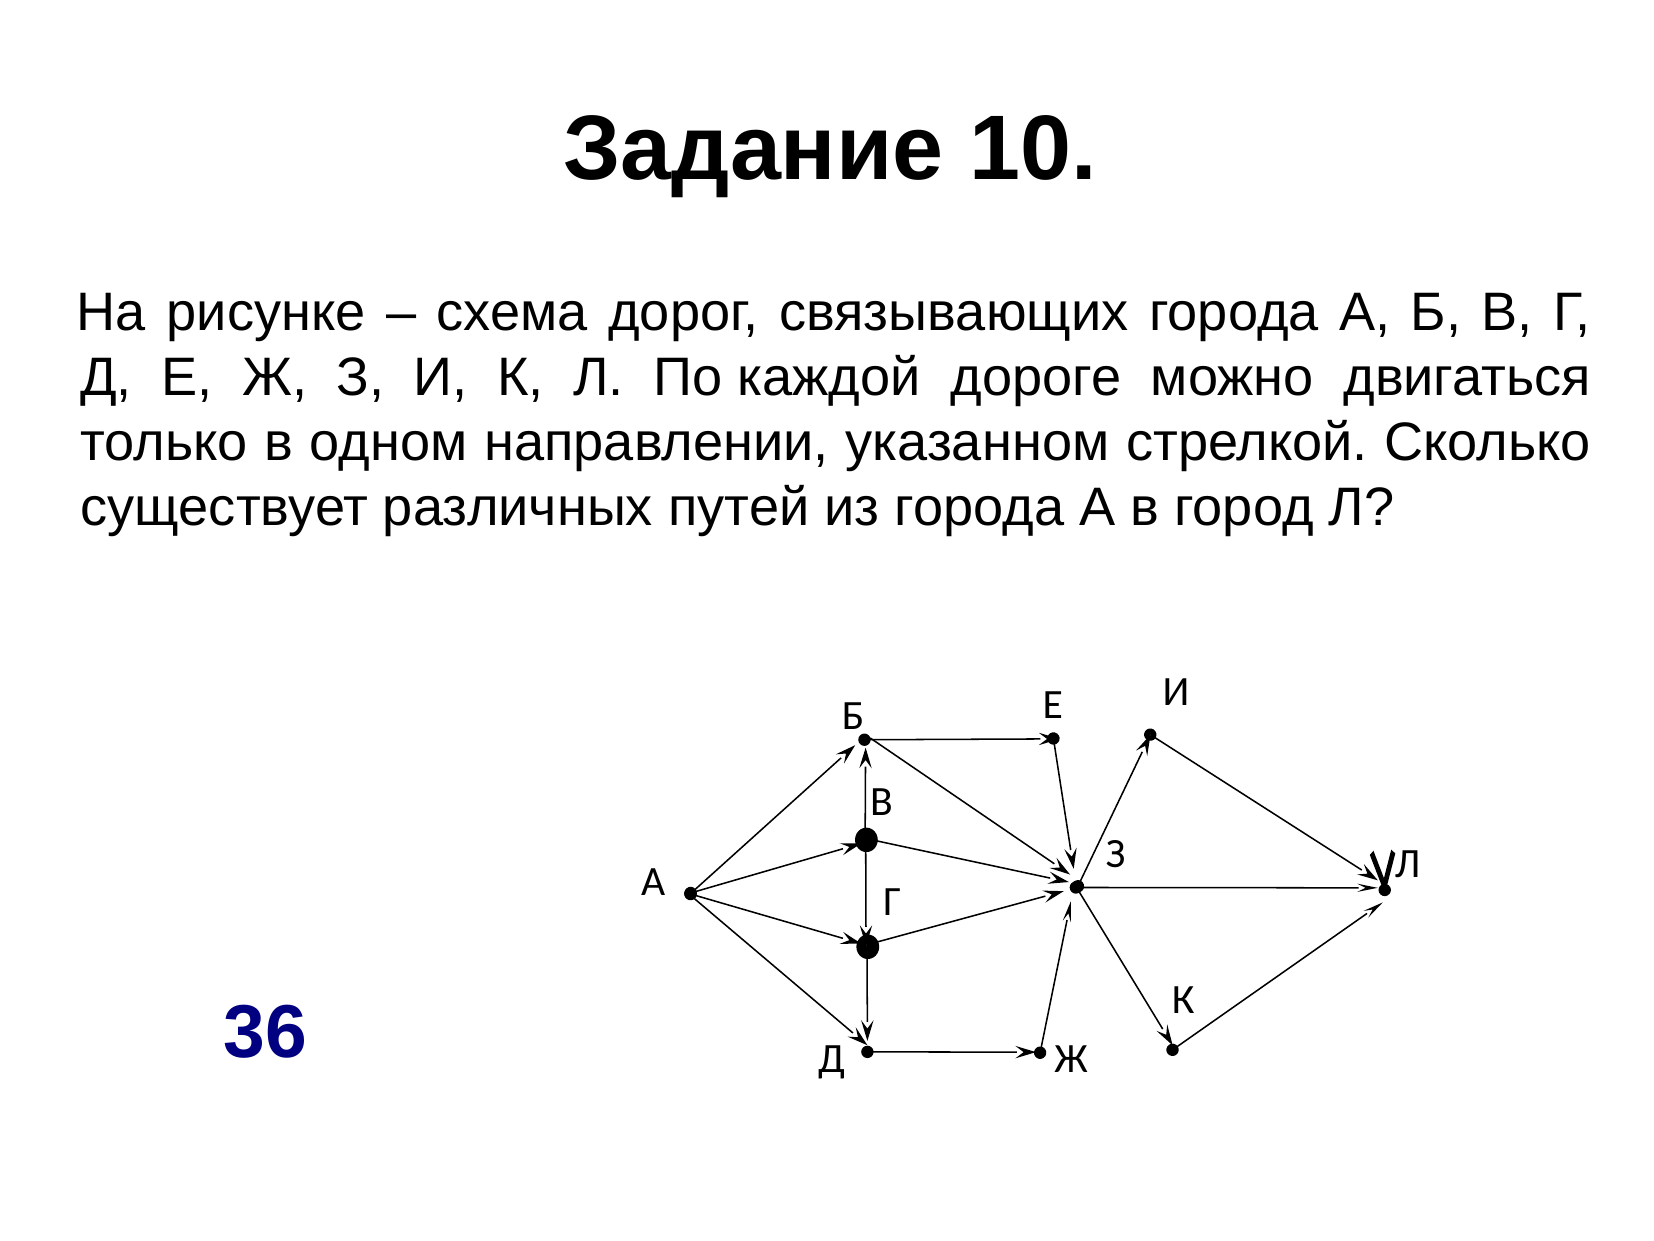

# Задание 10.
На рисунке – схема дорог, связывающих города А, Б, В, Г, Д, Е, Ж, З, И, К, Л. По каждой дороге можно двигаться только в одном направлении, указанном стрелкой. Сколько существует различных путей из города А в город Л?
 	36
И
Е
Б
В
З
Л
А
Г
К
Д
Ж